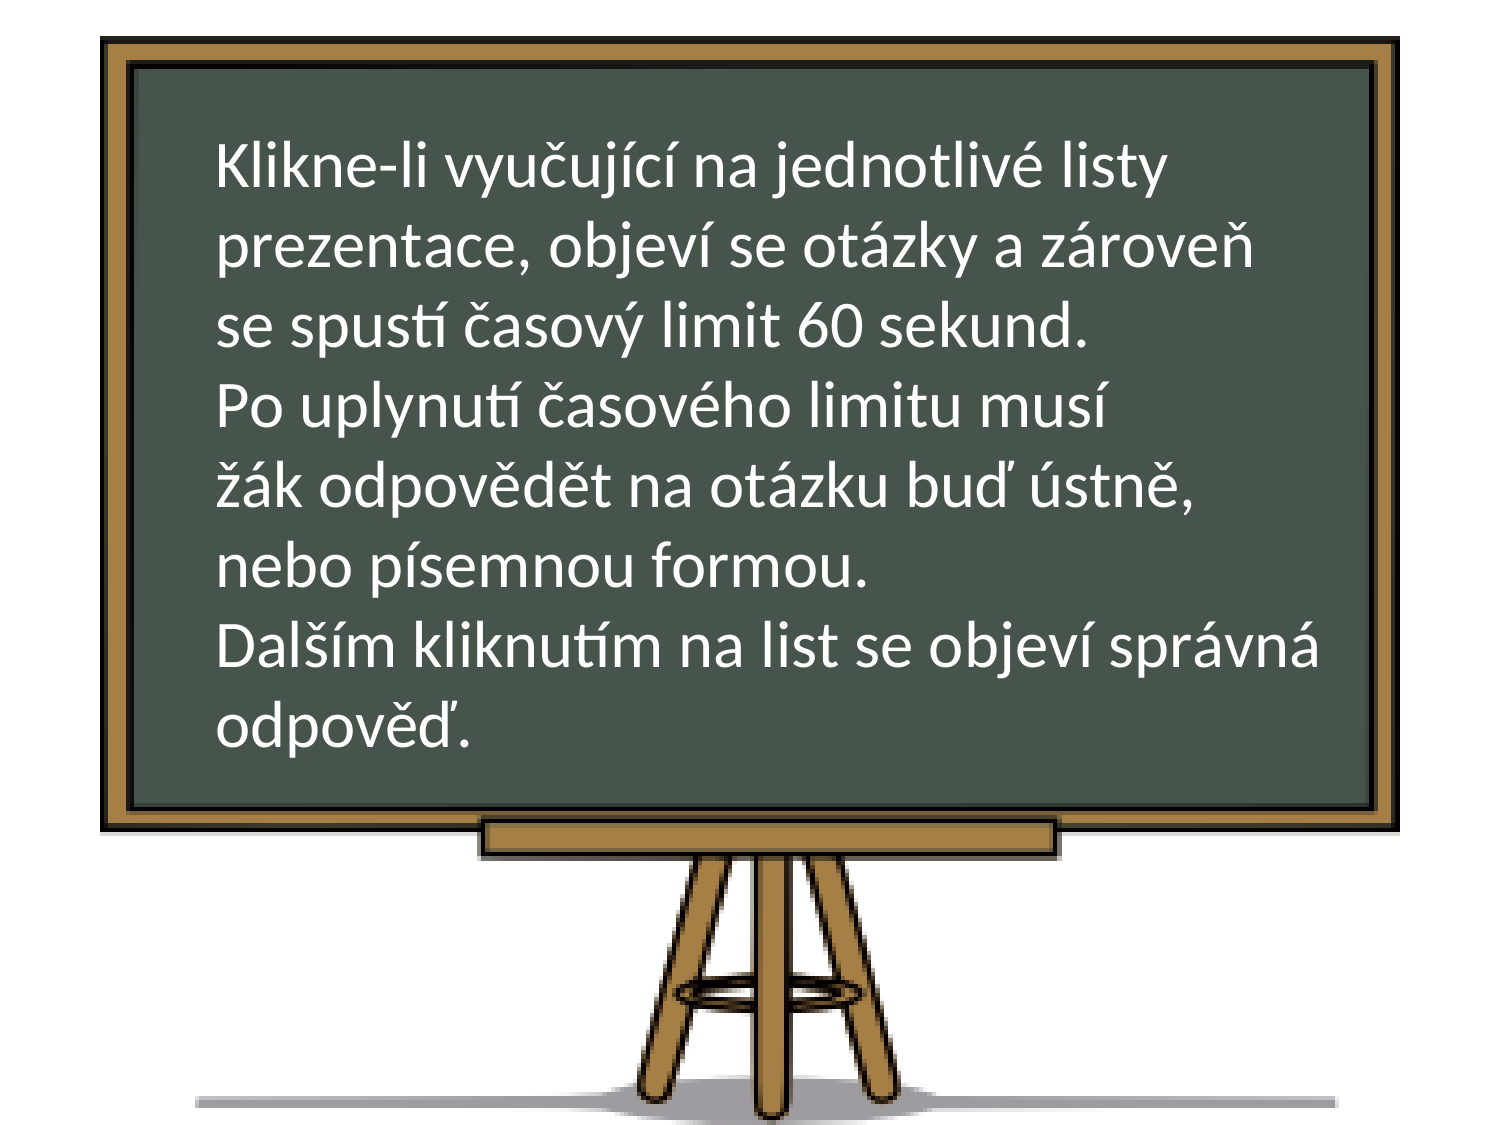

Klikne-li vyučující na jednotlivé listy
prezentace, objeví se otázky a zároveň
se spustí časový limit 60 sekund.
Po uplynutí časového limitu musí
žák odpovědět na otázku buď ústně,
nebo písemnou formou.
Dalším kliknutím na list se objeví správná
odpověď.